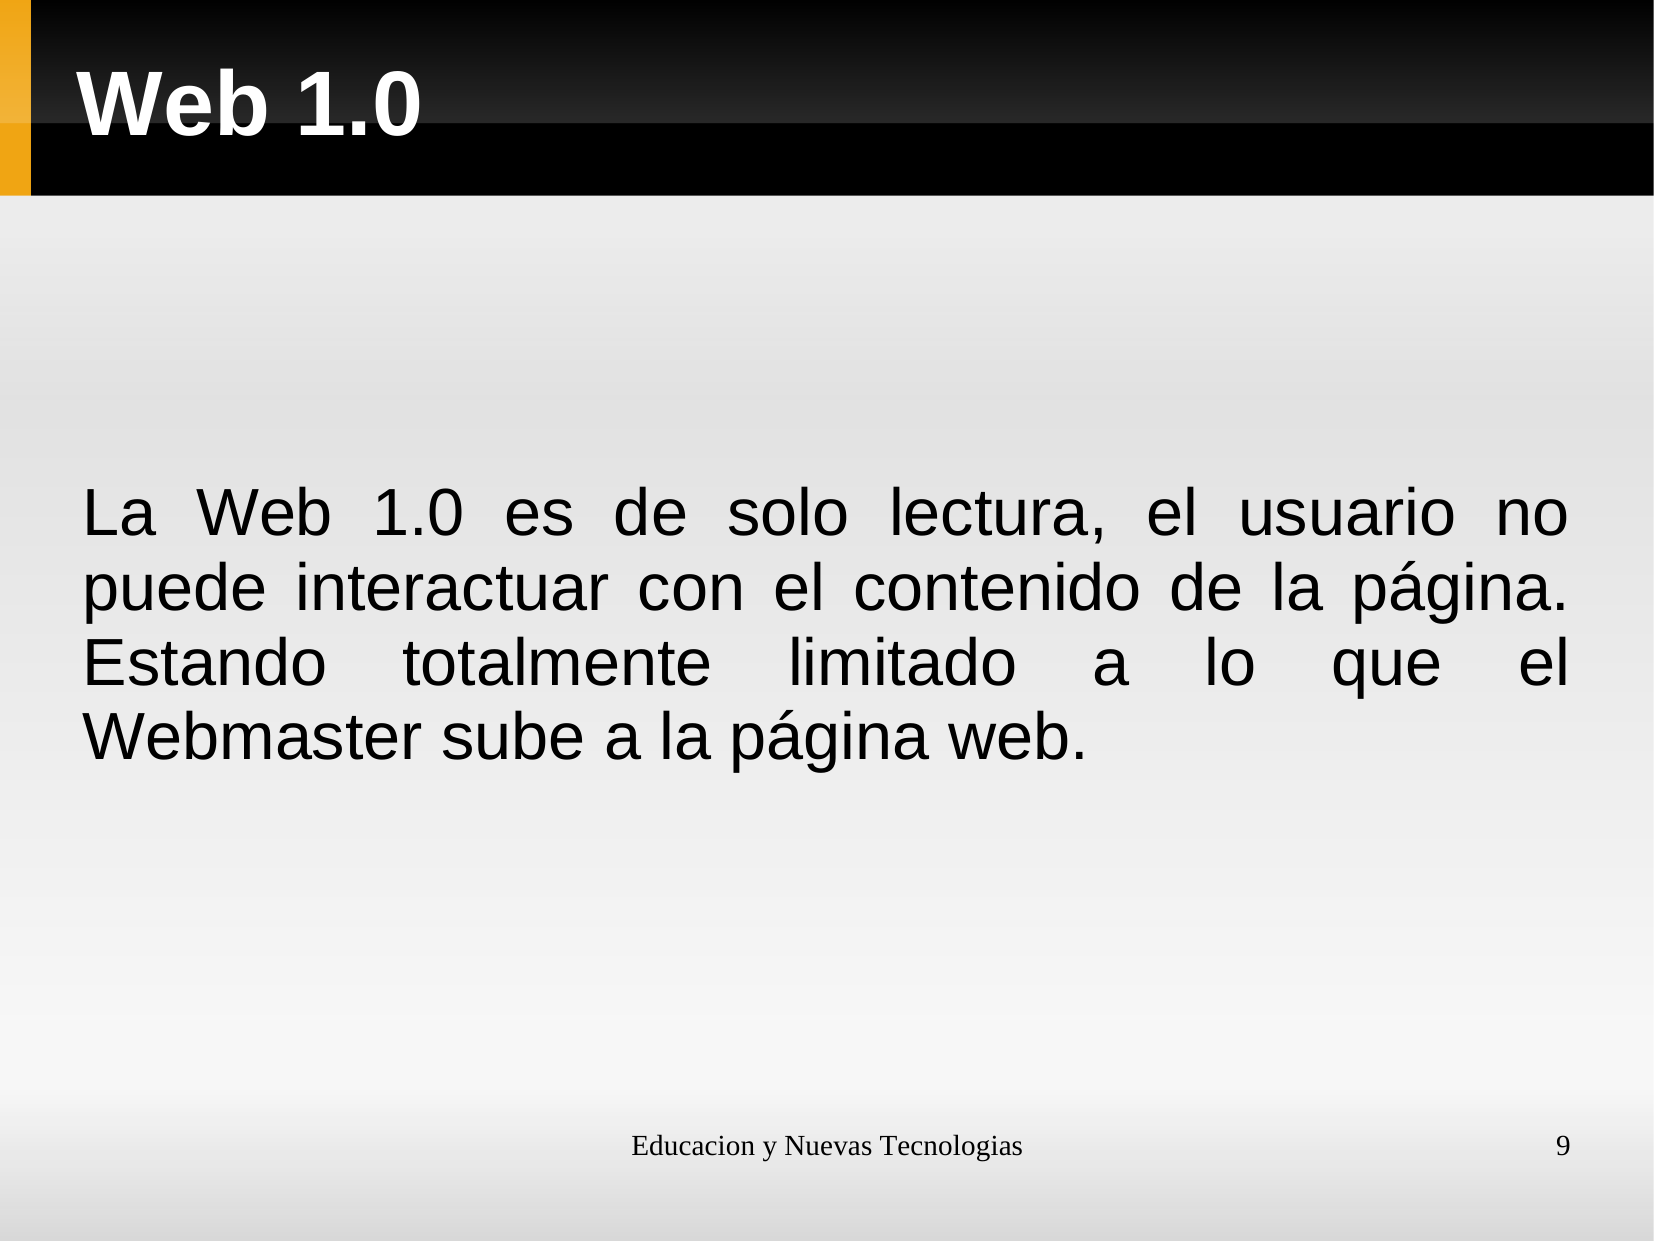

# Web 1.0
La Web 1.0 es de solo lectura, el usuario no puede interactuar con el contenido de la página. Estando totalmente limitado a lo que el Webmaster sube a la página web.
Educacion y Nuevas Tecnologias
9